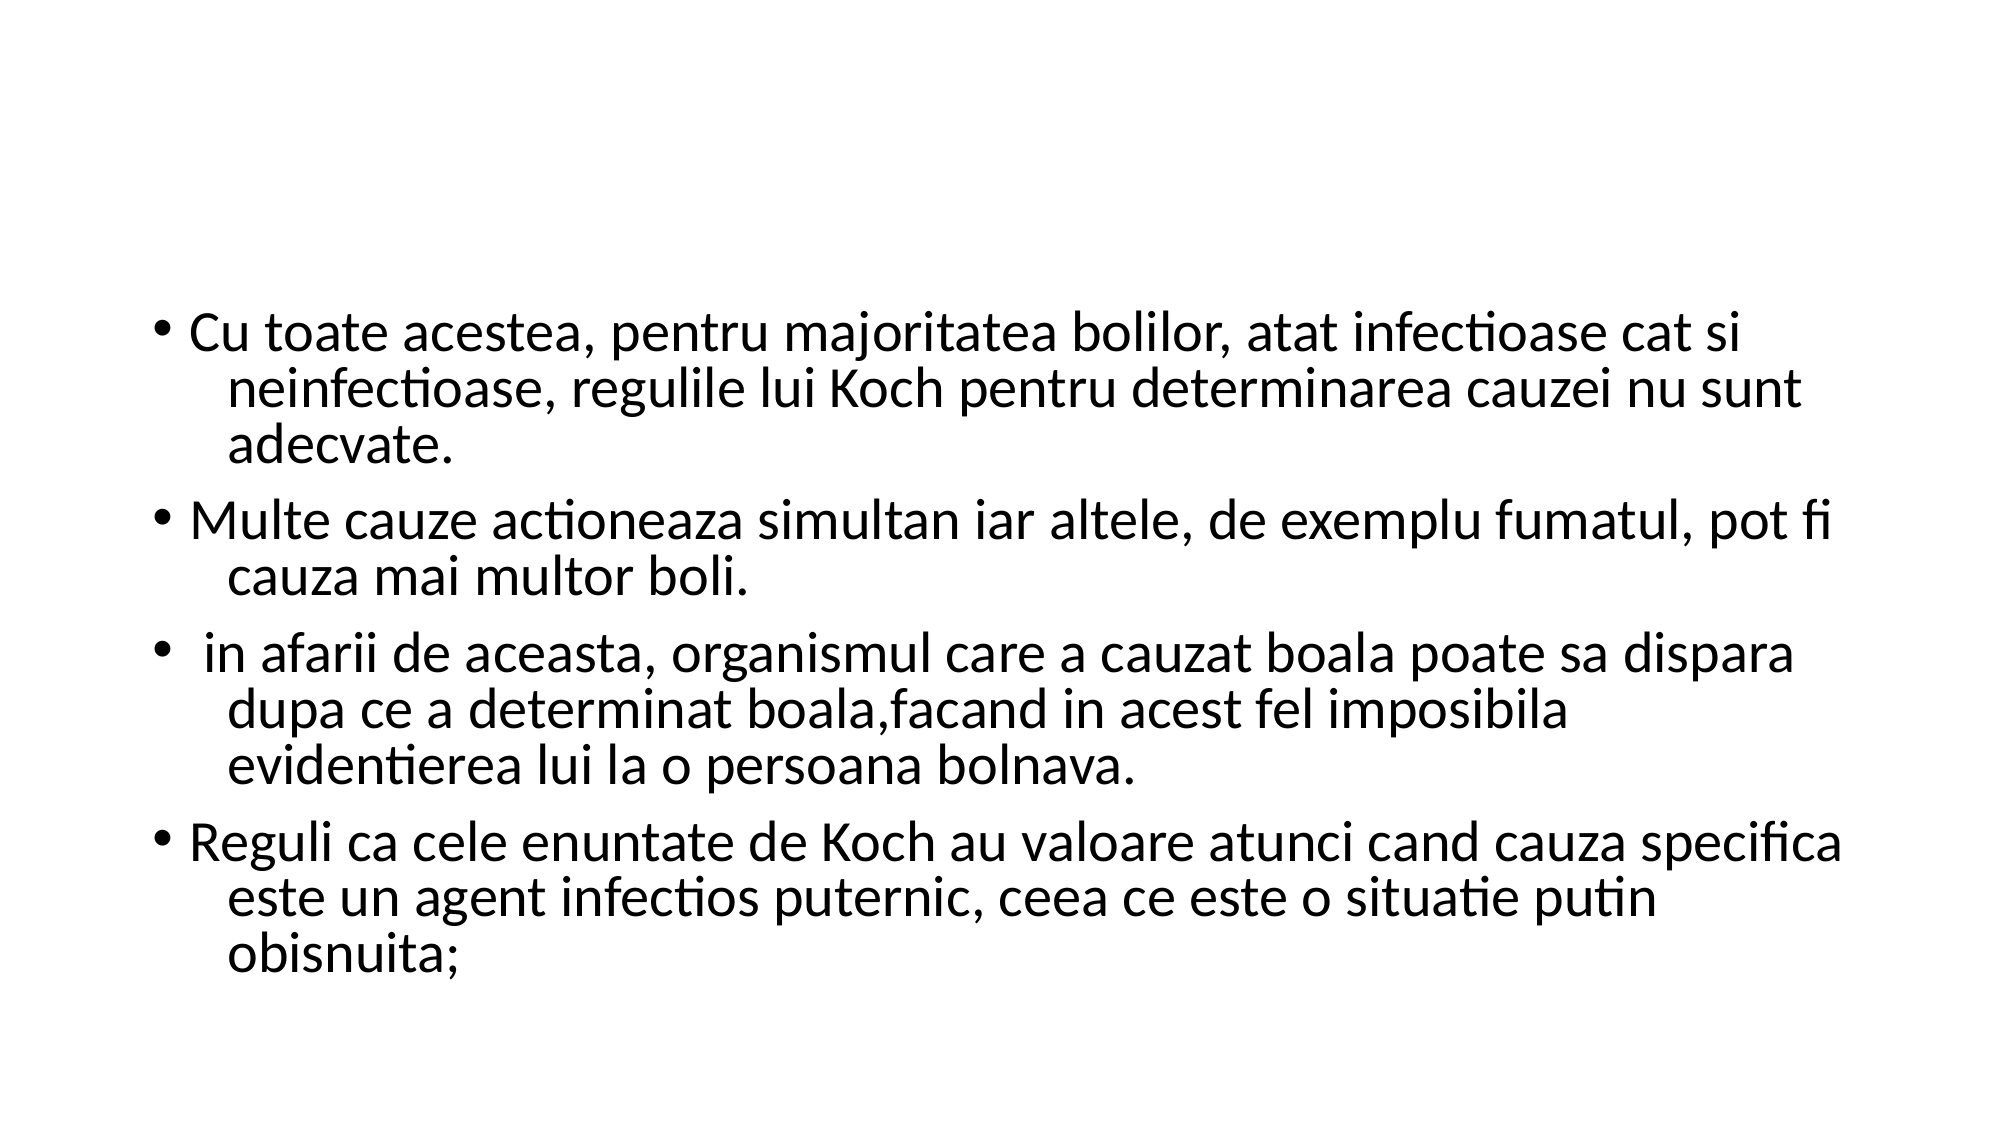

#
Cu toate acestea, pentru majoritatea bolilor, atat infectioase cat si neinfectioase, regulile lui Koch pentru determinarea cauzei nu sunt adecvate.
Multe cauze actioneaza simultan iar altele, de exemplu fumatul, pot fi cauza mai multor boli.
 in afarii de aceasta, organismul care a cauzat boala poate sa dispara dupa ce a determinat boala,facand in acest fel imposibila evidentierea lui la o persoana bolnava.
Reguli ca cele enuntate de Koch au valoare atunci cand cauza specifica este un agent infectios puternic, ceea ce este o situatie putin obisnuita;